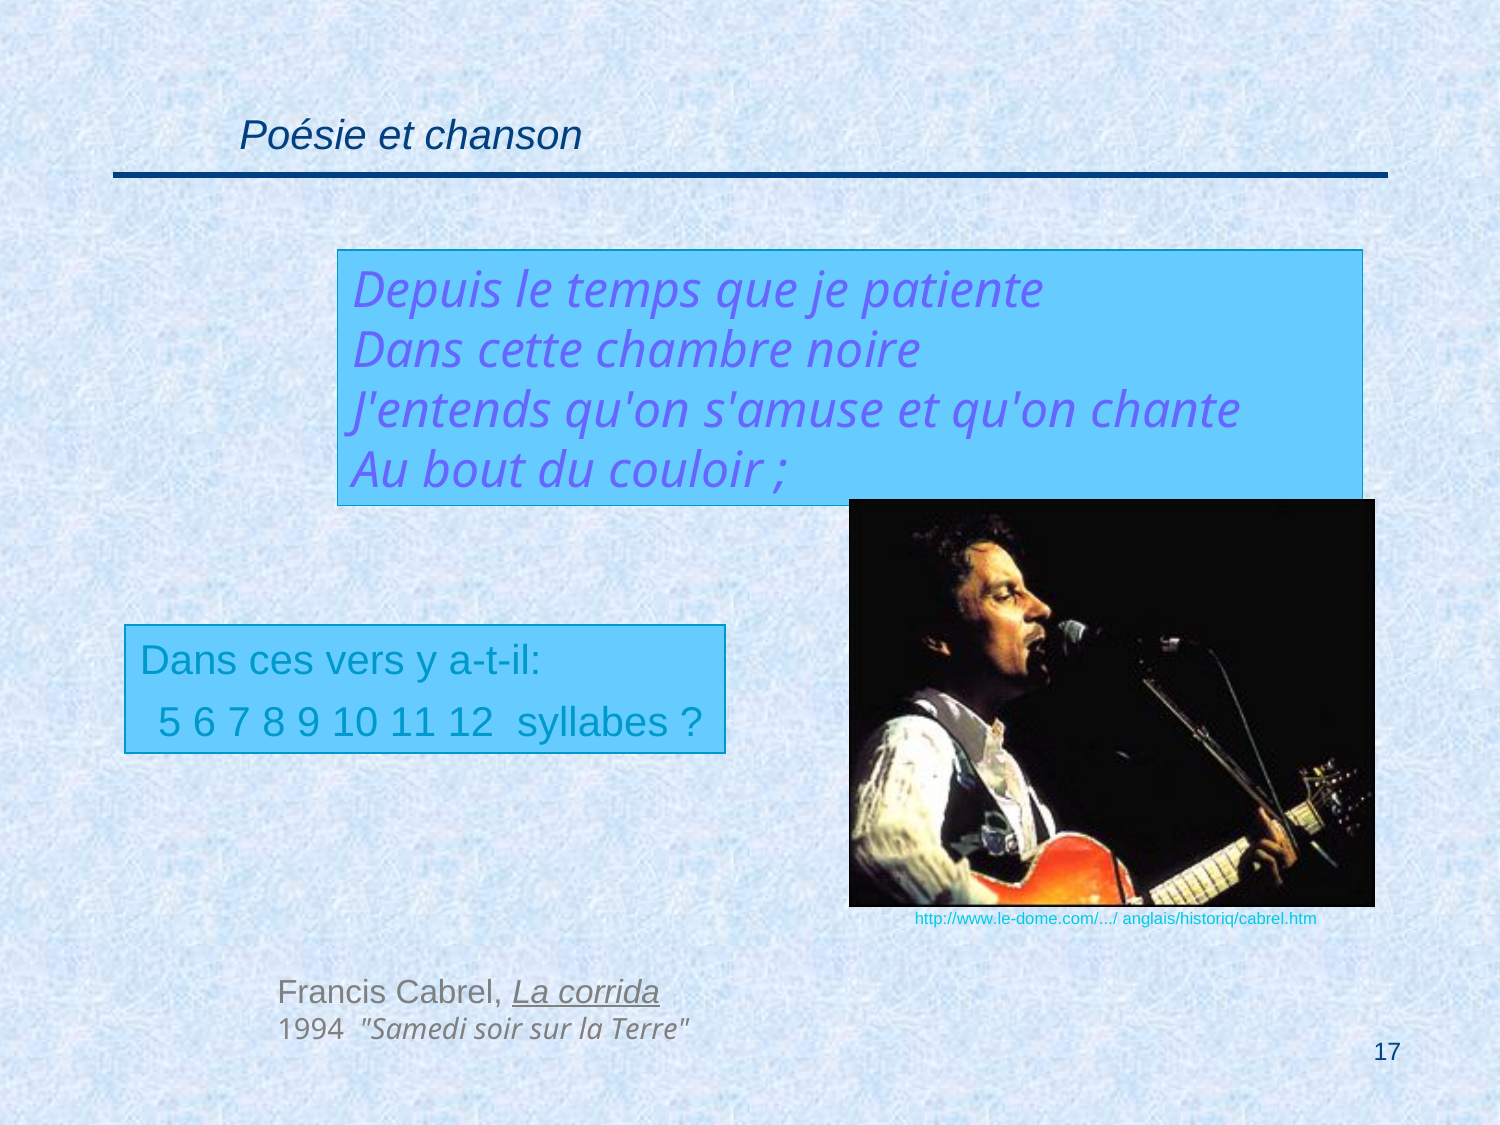

Poésie et chanson
Depuis le temps que je patiente
Dans cette chambre noire
J'entends qu'on s'amuse et qu'on chante
Au bout du couloir ;
http://www.le-dome.com/.../ anglais/historiq/cabrel.htm
Dans ces vers y a-t-il:
 5 6 7 8 9 10 11 12 syllabes ?
Francis Cabrel, La corrida
1994  "Samedi soir sur la Terre"
17